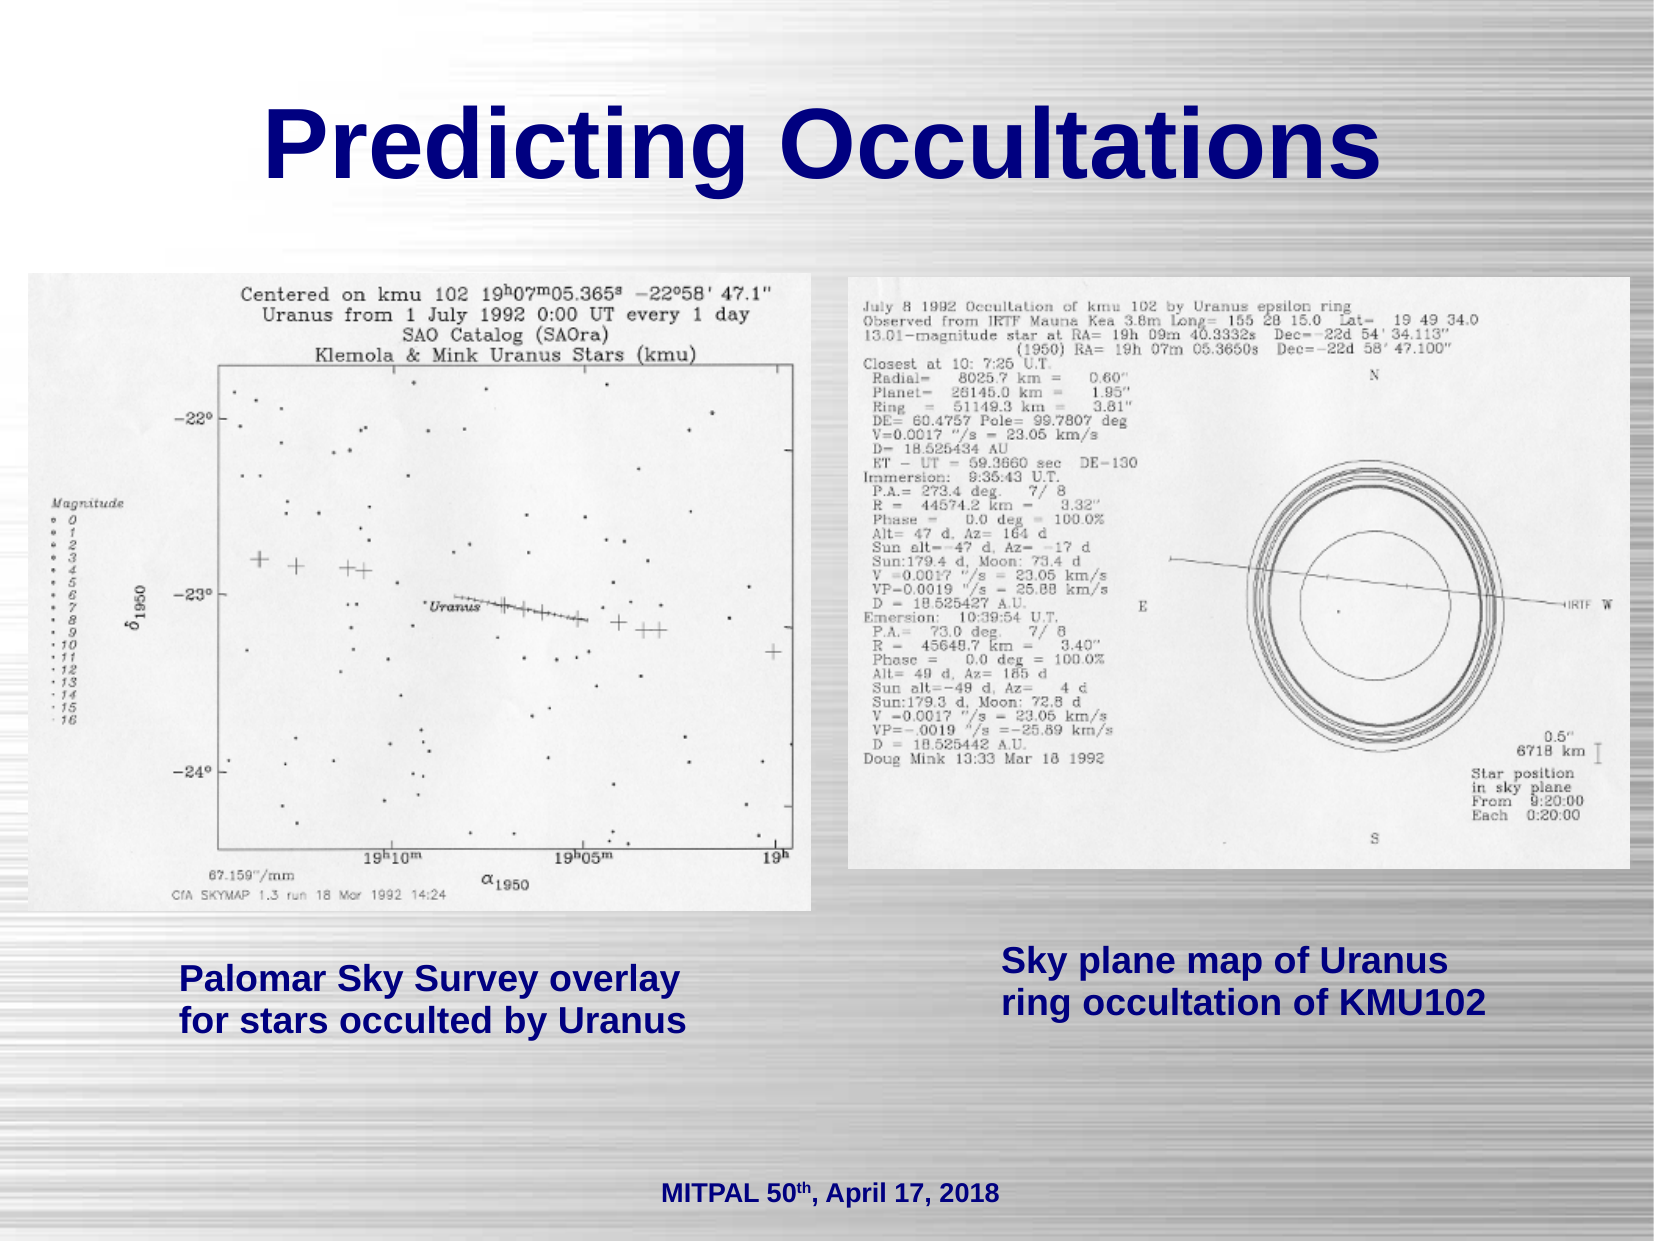

Predicting Occultations
Sky plane map of Uranus
ring occultation of KMU102
Palomar Sky Survey overlay
for stars occulted by Uranus
MITPAL 50th, April 17, 2018